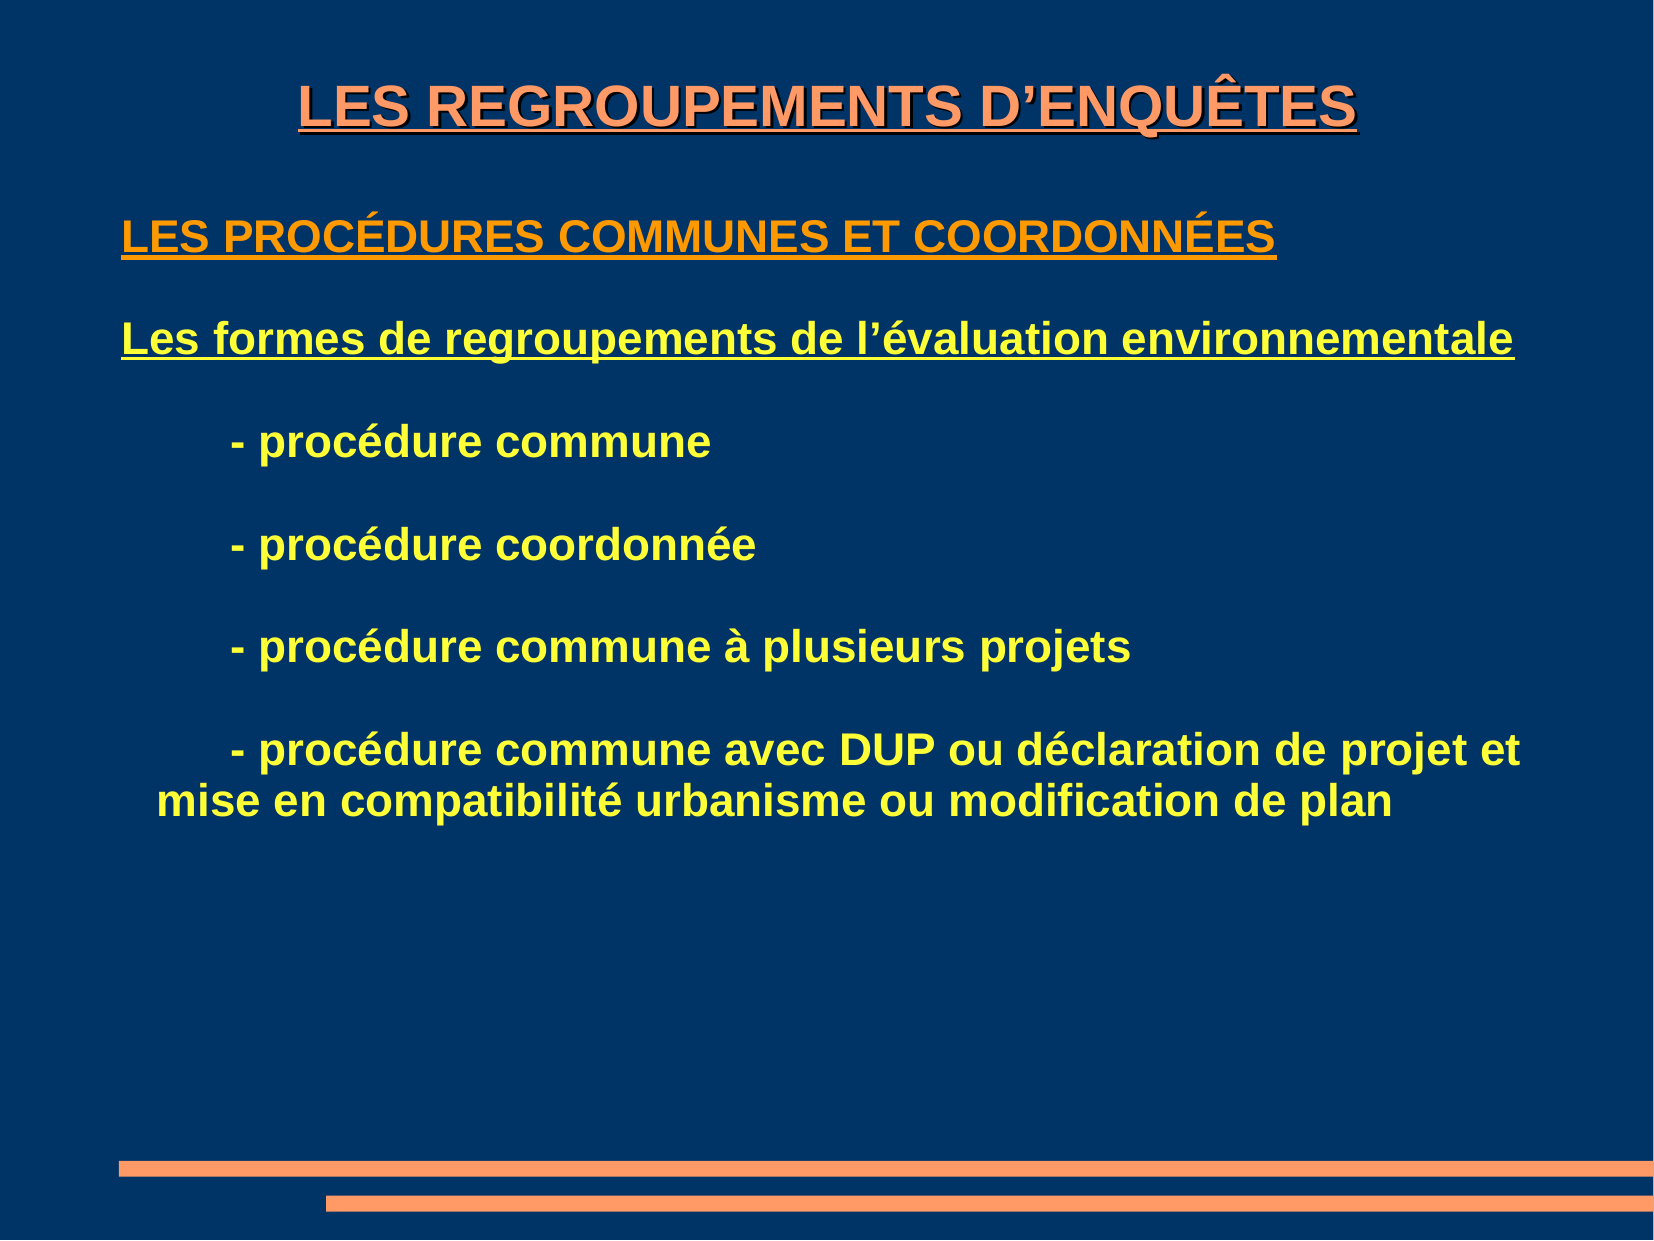

# LES REGROUPEMENTS D’ENQUÊTES
LES PROCÉDURES COMMUNES ET COORDONNÉES
Les formes de regroupements de l’évaluation environnementale
	- procédure commune
	- procédure coordonnée
	- procédure commune à plusieurs projets
	- procédure commune avec DUP ou déclaration de projet et mise en compatibilité urbanisme ou modification de plan